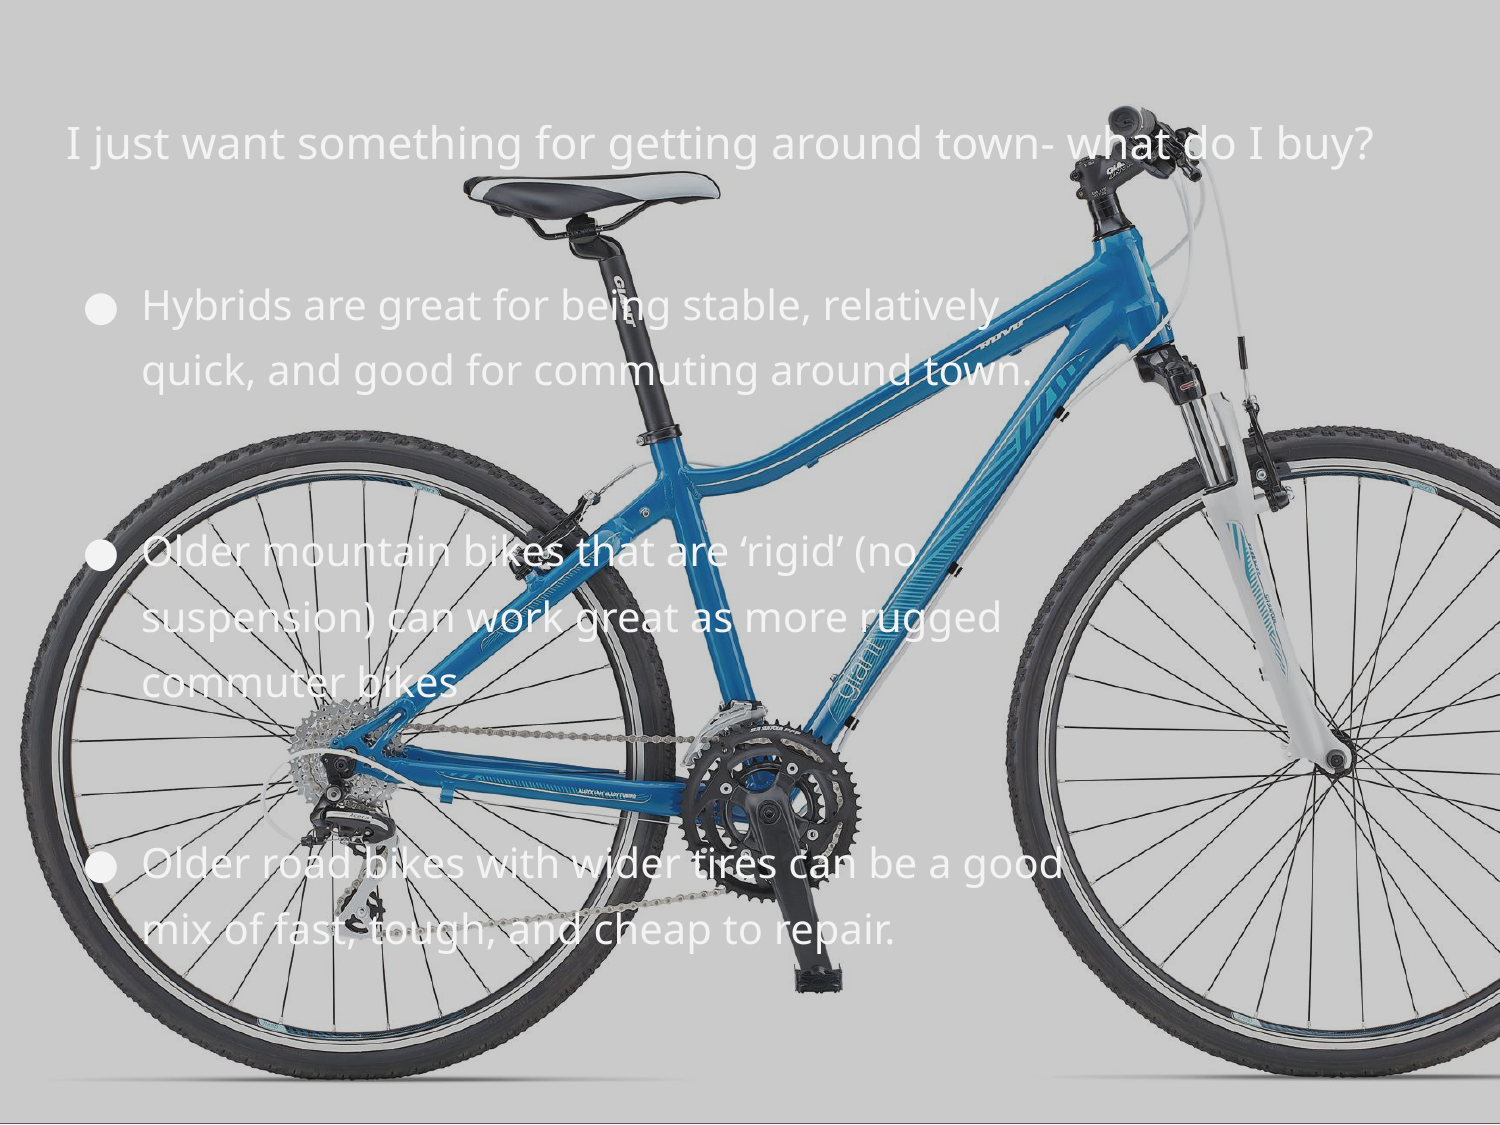

# I just want something for getting around town- what do I buy?
Hybrids are great for being stable, relatively quick, and good for commuting around town.
Older mountain bikes that are ‘rigid’ (no suspension) can work great as more rugged commuter bikes
Older road bikes with wider tires can be a good mix of fast, tough, and cheap to repair.